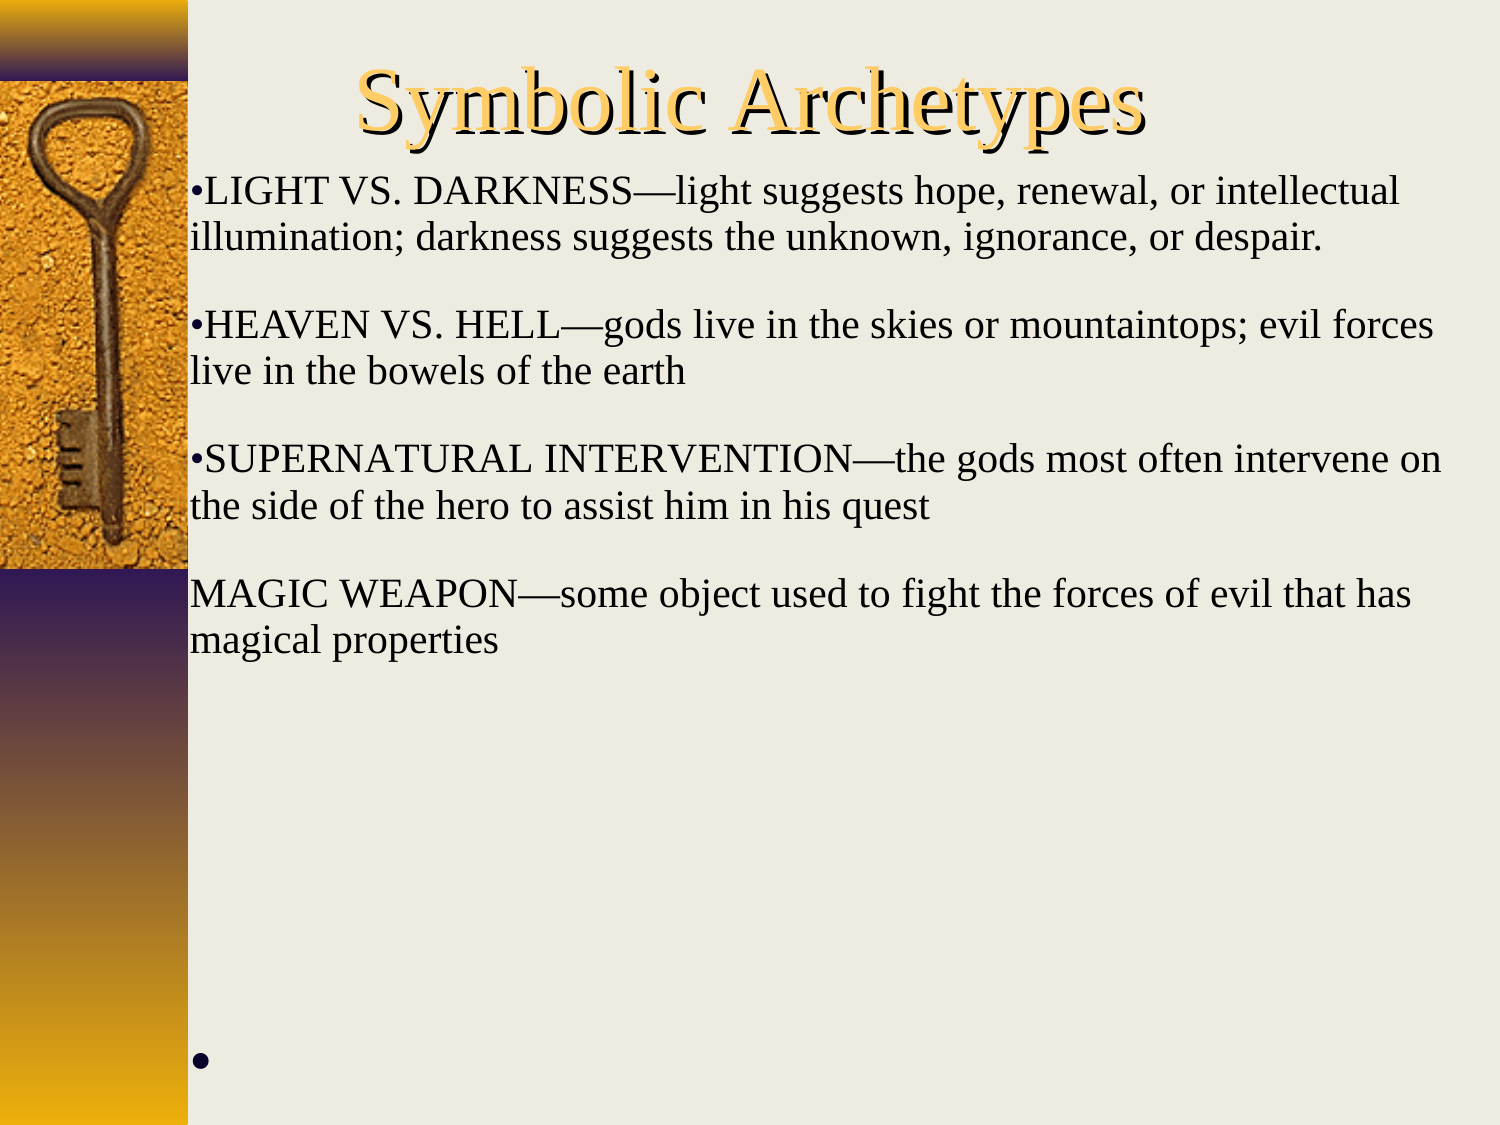

# Symbolic Archetypes
LIGHT VS. DARKNESS—light suggests hope, renewal, or intellectual illumination; darkness suggests the unknown, ignorance, or despair.
HEAVEN VS. HELL—gods live in the skies or mountaintops; evil forces live in the bowels of the earth
SUPERNATURAL INTERVENTION—the gods most often intervene on the side of the hero to assist him in his quest
MAGIC WEAPON—some object used to fight the forces of evil that has magical properties